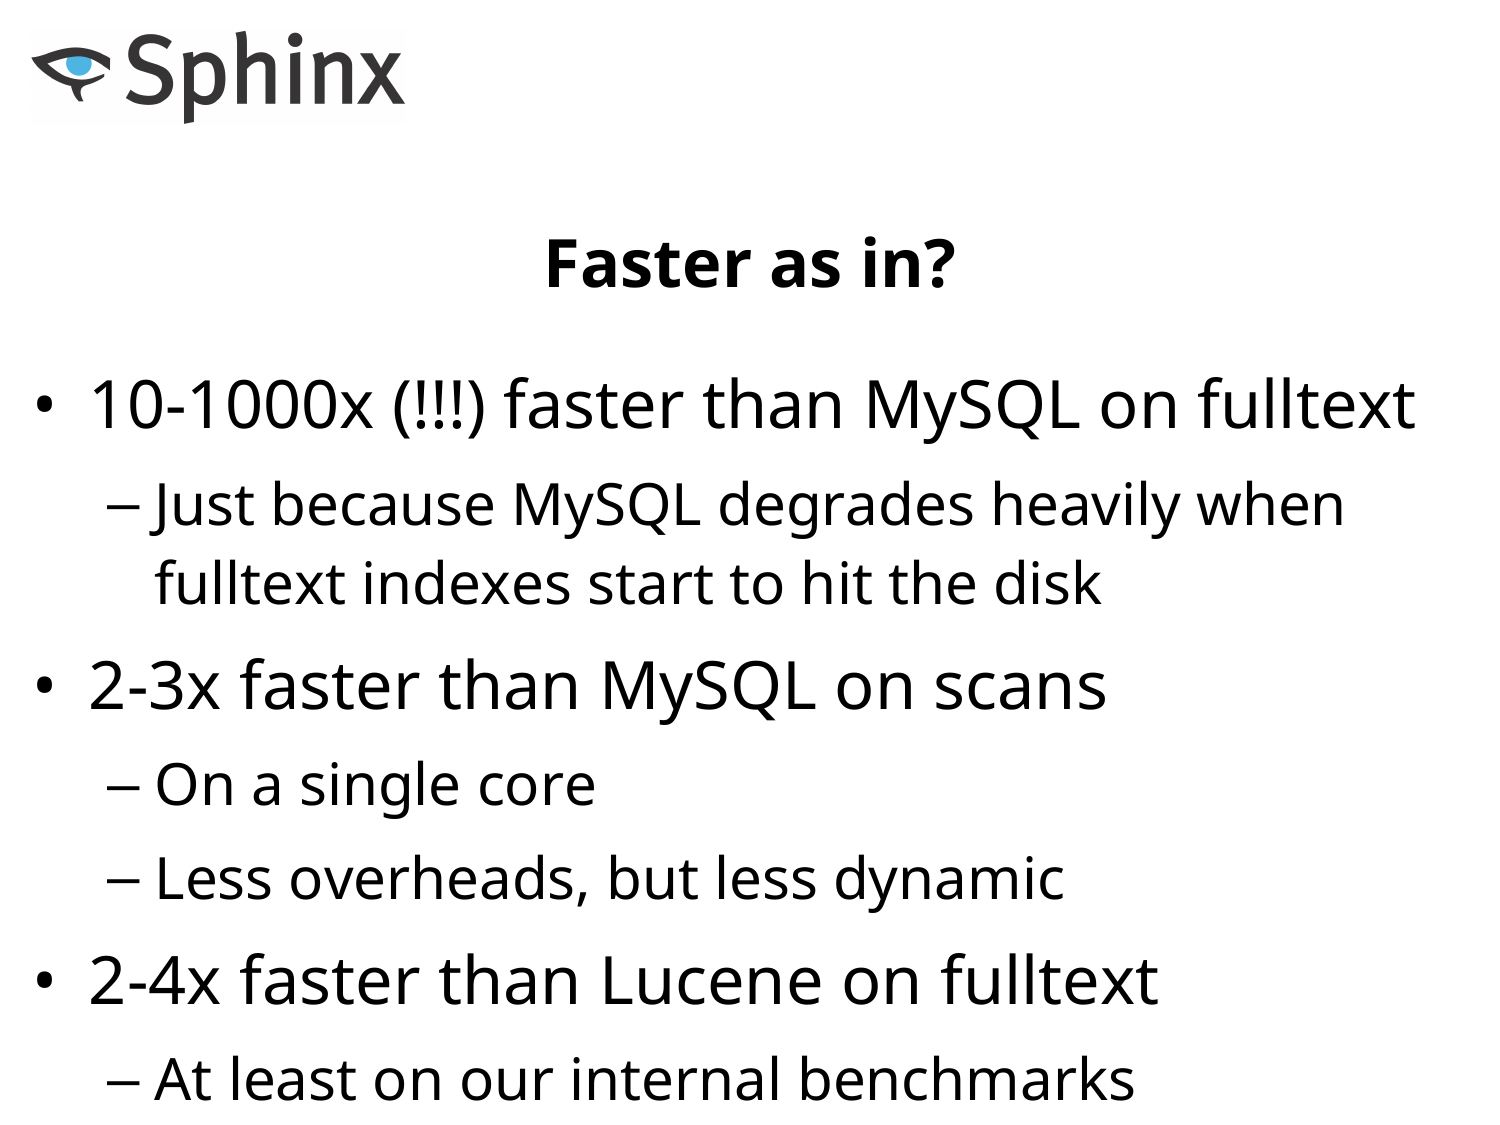

# Faster as in?
10-1000x (!!!) faster than MySQL on fulltext
Just because MySQL degrades heavily when fulltext indexes start to hit the disk
2-3x faster than MySQL on scans
On a single core
Less overheads, but less dynamic
2-4x faster than Lucene on fulltext
At least on our internal benchmarks